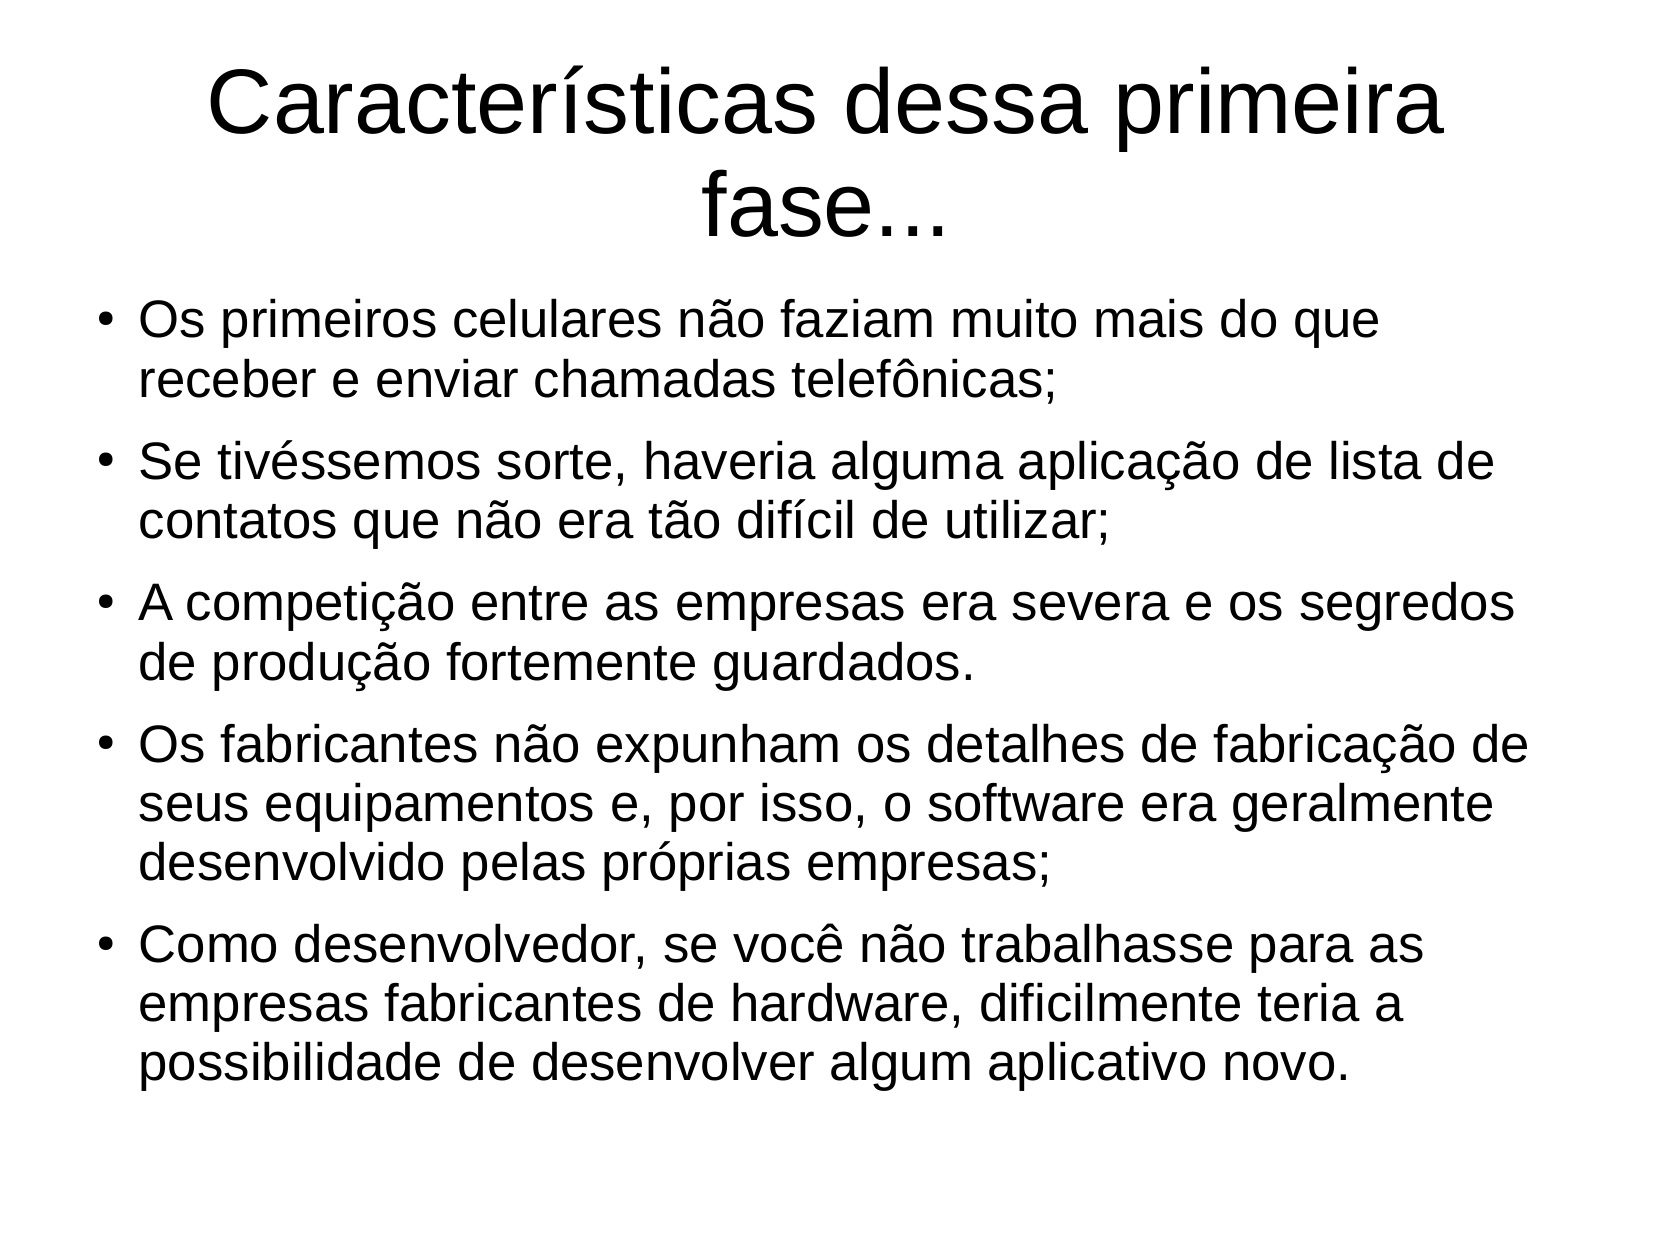

# Características dessa primeira fase...
Os primeiros celulares não faziam muito mais do que receber e enviar chamadas telefônicas;
Se tivéssemos sorte, haveria alguma aplicação de lista de contatos que não era tão difícil de utilizar;
A competição entre as empresas era severa e os segredos de produção fortemente guardados.
Os fabricantes não expunham os detalhes de fabricação de seus equipamentos e, por isso, o software era geralmente desenvolvido pelas próprias empresas;
Como desenvolvedor, se você não trabalhasse para as empresas fabricantes de hardware, dificilmente teria a possibilidade de desenvolver algum aplicativo novo.